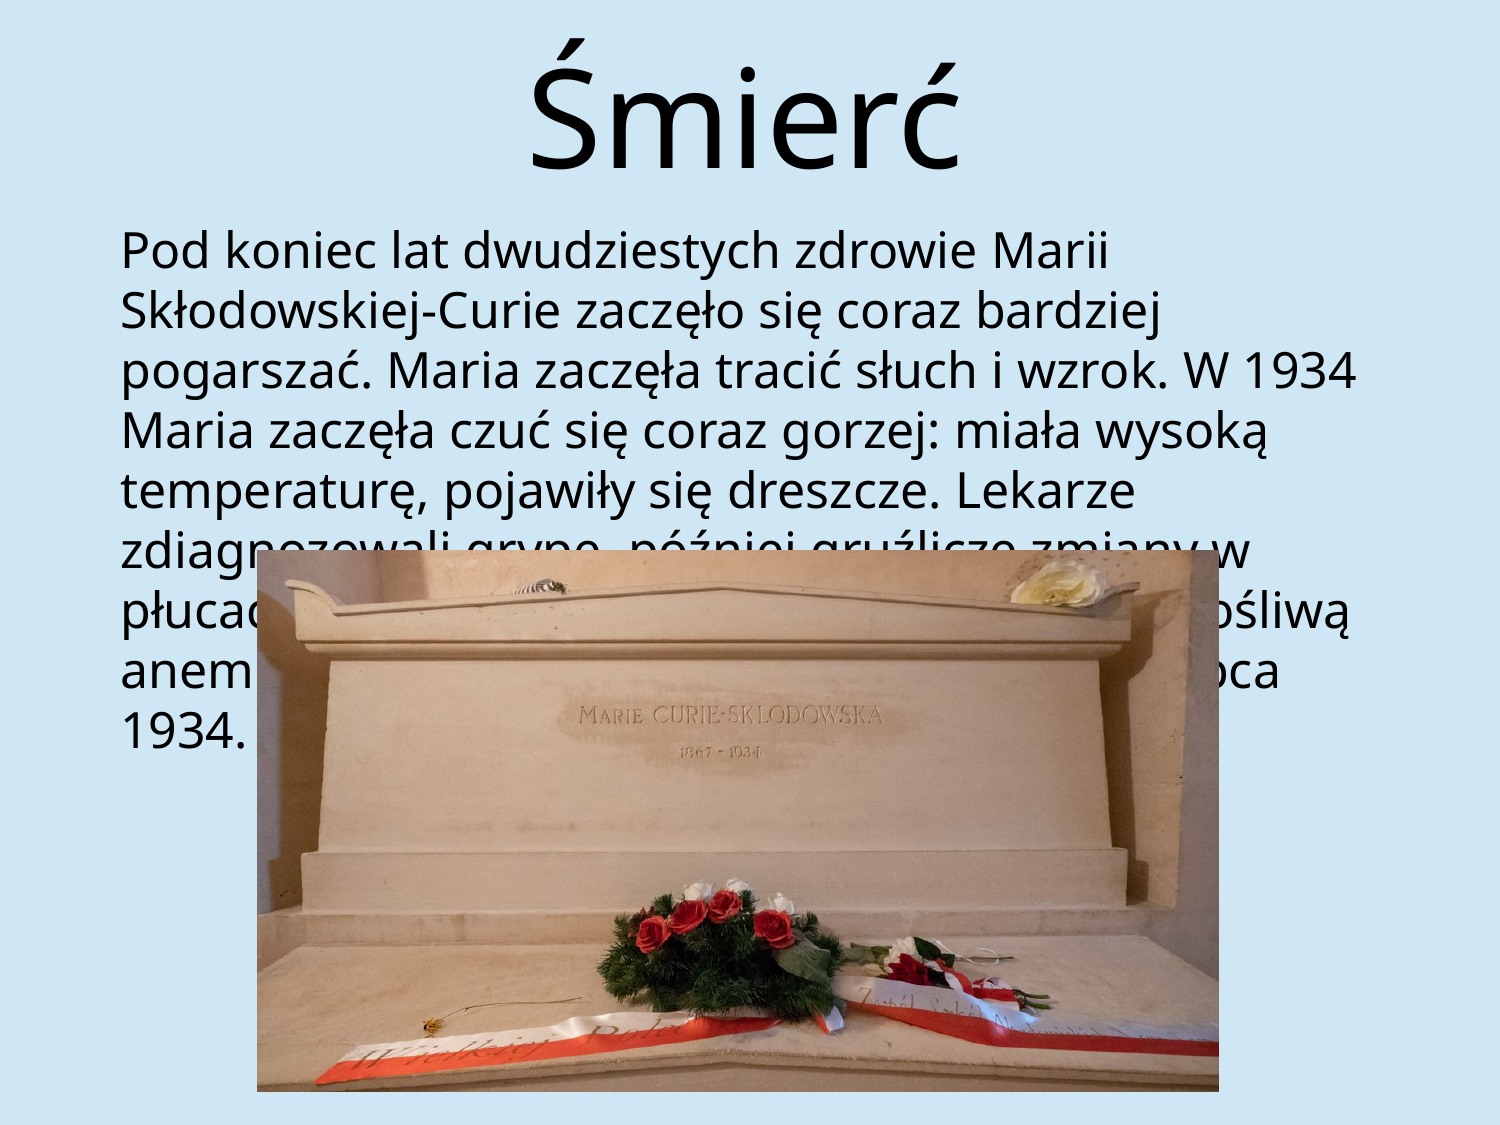

# Śmierć
Pod koniec lat dwudziestych zdrowie Marii Skłodowskiej-Curie zaczęło się coraz bardziej pogarszać. Maria zaczęła tracić słuch i wzrok. W 1934 Maria zaczęła czuć się coraz gorzej: miała wysoką temperaturę, pojawiły się dreszcze. Lekarze zdiagnozowali grypę, później gruźlicze zmiany w płucach. W sanatorium lekarze odkryli u niej złośliwą anemie o przebiegu piorunującym. Zmarła 4 lipca 1934.